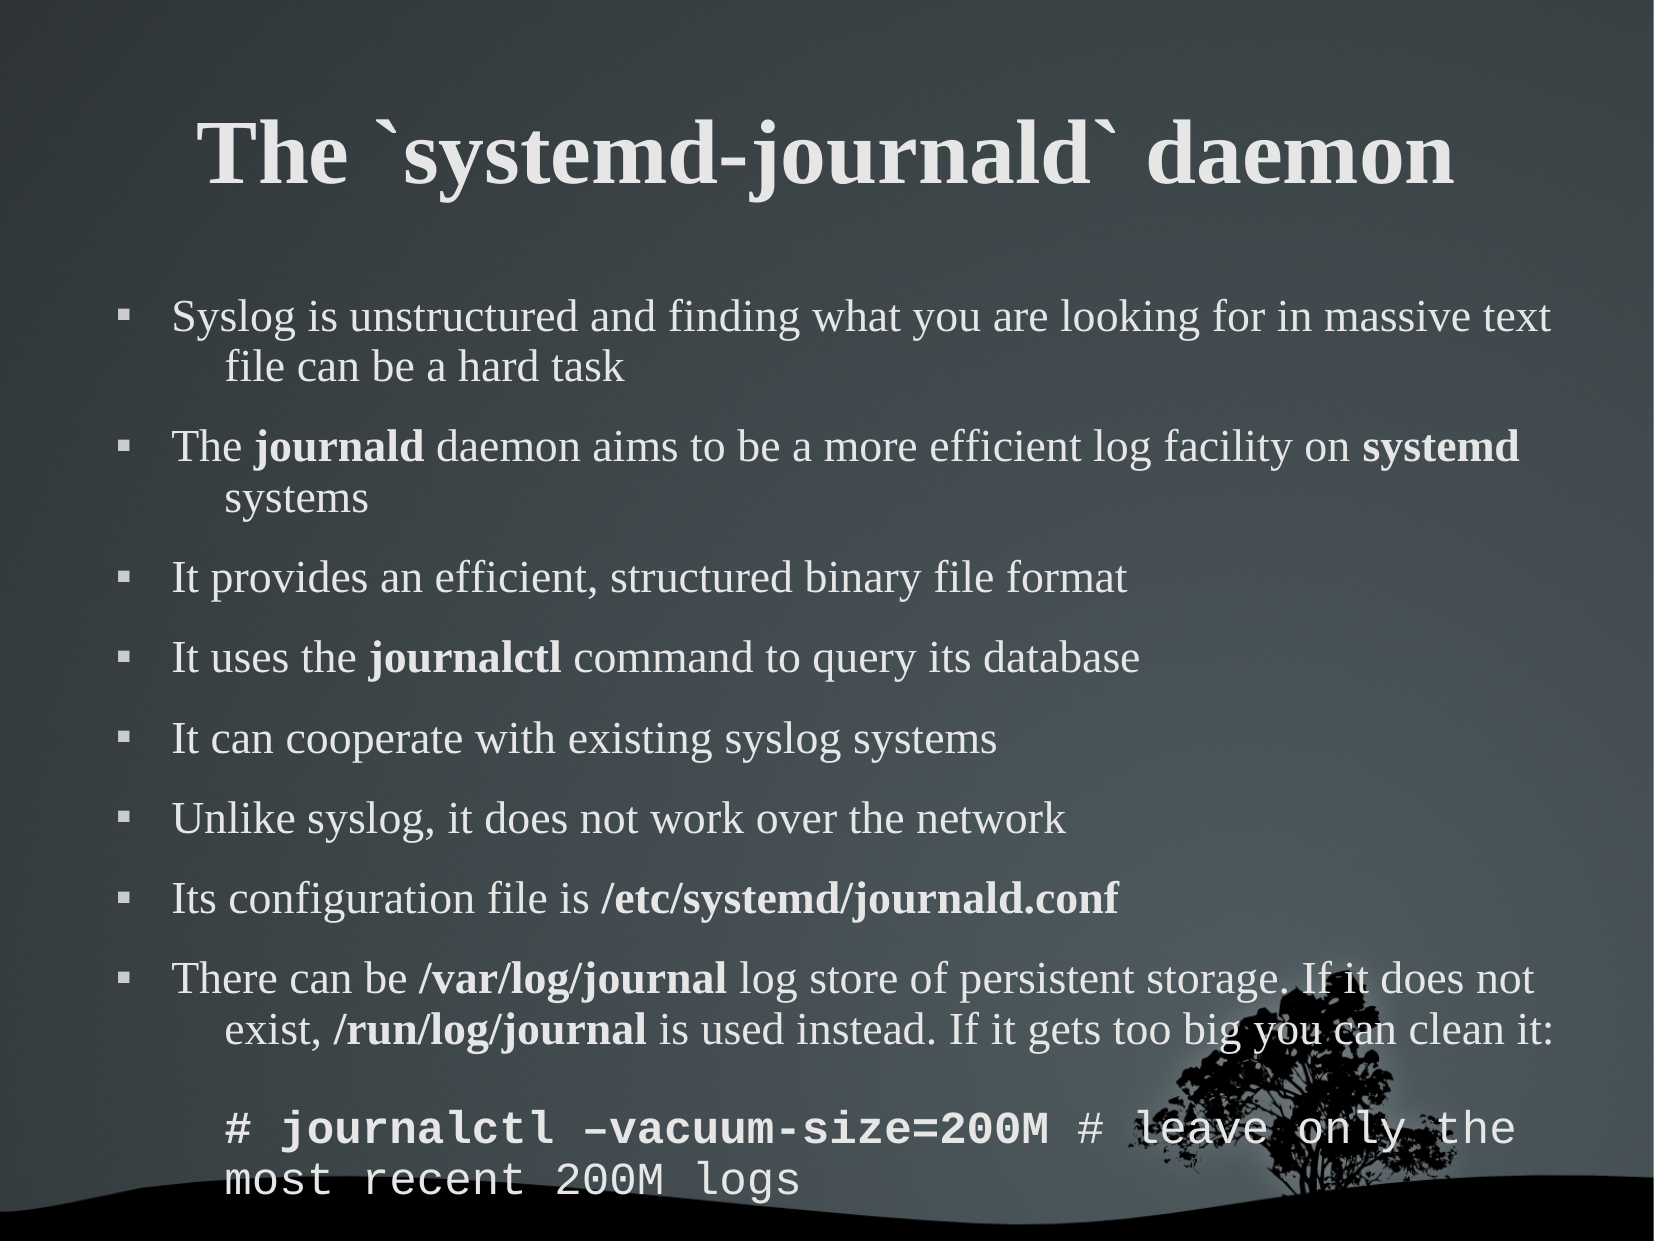

# The `systemd-journald` daemon
Syslog is unstructured and finding what you are looking for in massive text file can be a hard task
The journald daemon aims to be a more efficient log facility on systemd systems
It provides an efficient, structured binary file format
It uses the journalctl command to query its database
It can cooperate with existing syslog systems
Unlike syslog, it does not work over the network
Its configuration file is /etc/systemd/journald.conf
There can be /var/log/journal log store of persistent storage. If it does not exist, /run/log/journal is used instead. If it gets too big you can clean it:
# journalctl –vacuum-size=200M # leave only the most recent 200M logs